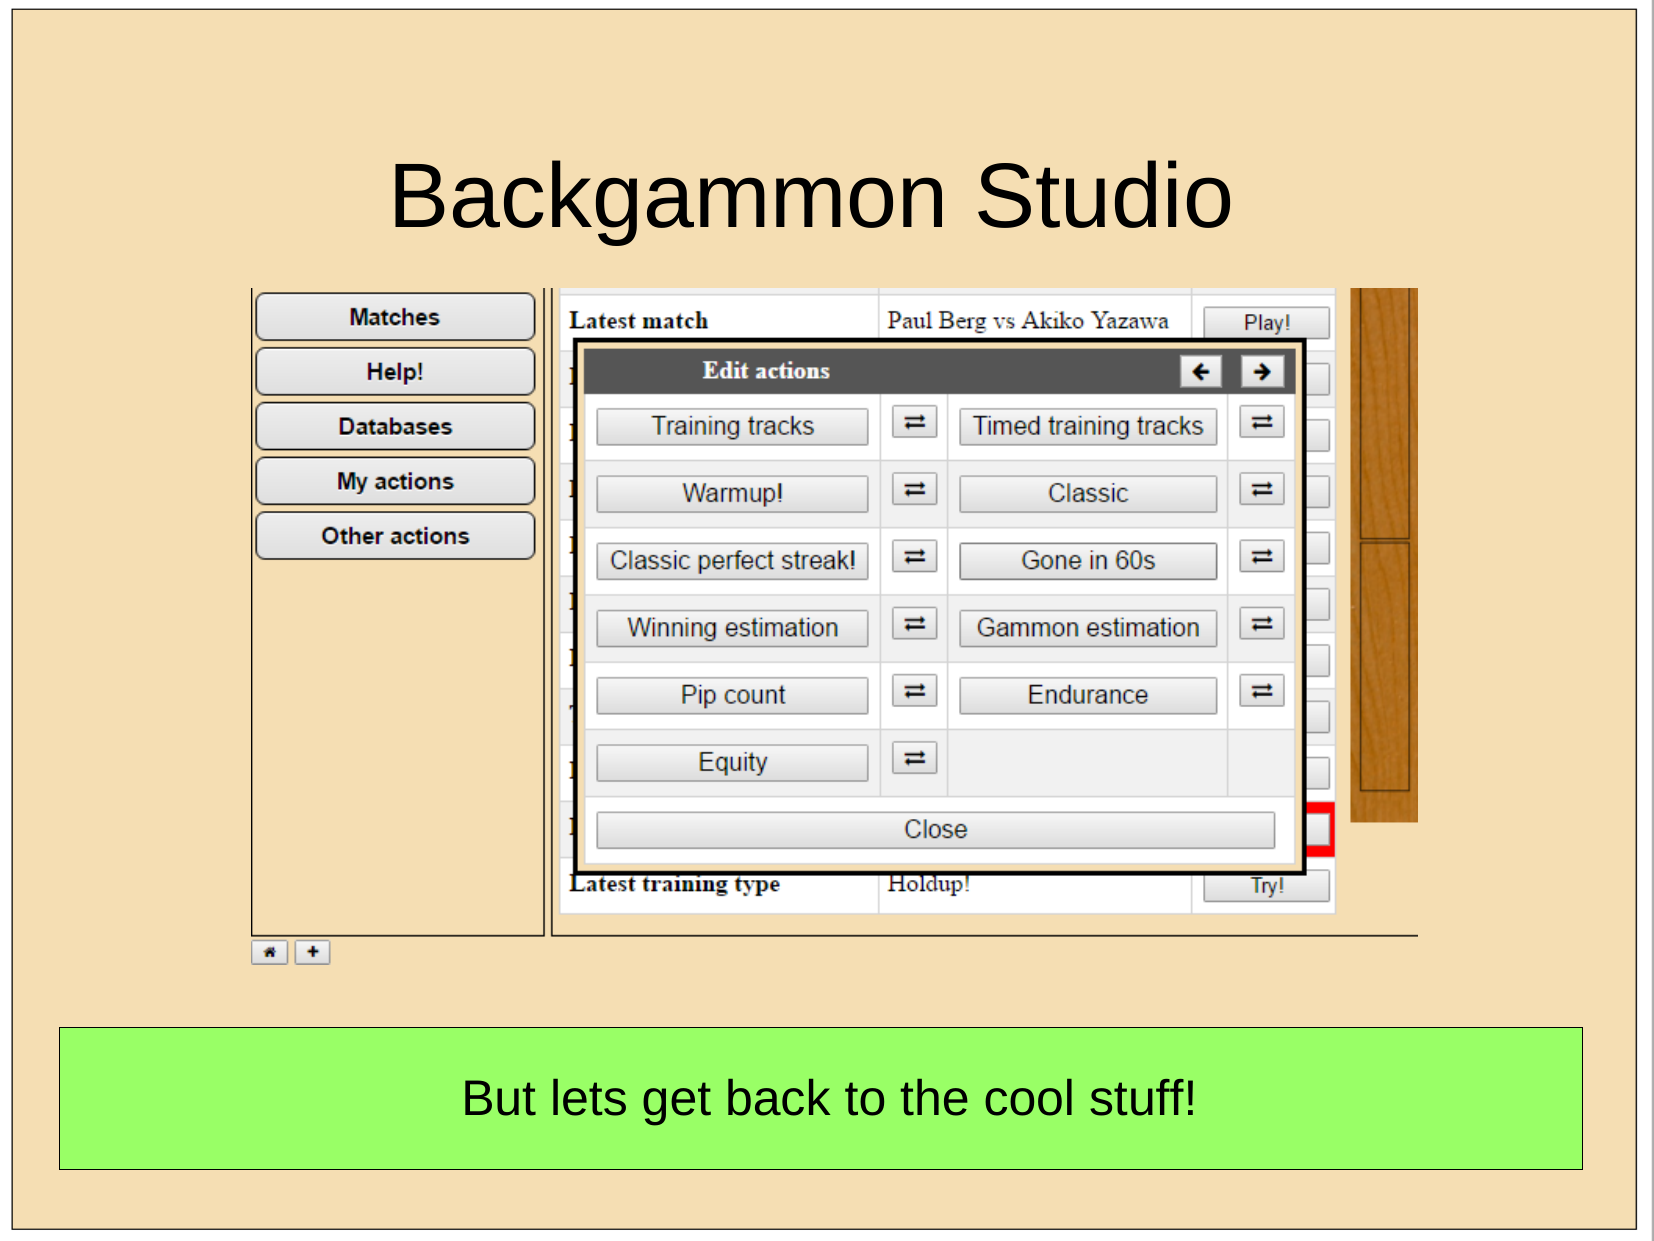

# Backgammon Studio
But lets get back to the cool stuff!